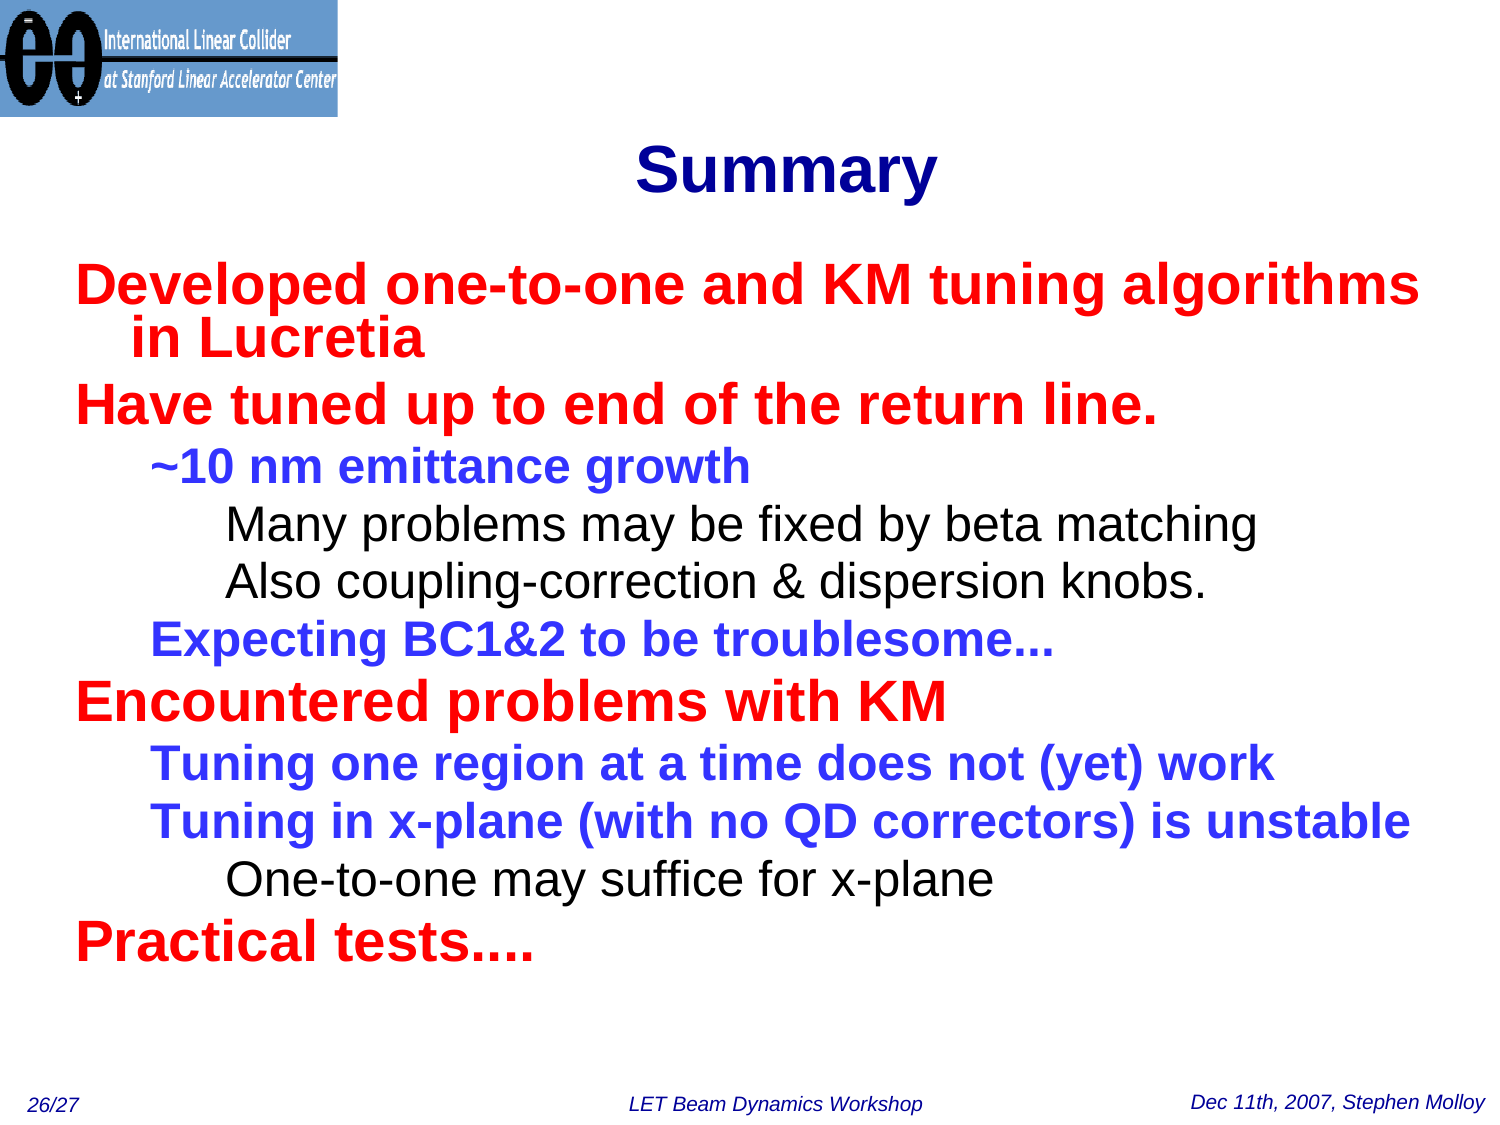

# Summary
Developed one-to-one and KM tuning algorithms in Lucretia
Have tuned up to end of the return line.
~10 nm emittance growth
Many problems may be fixed by beta matching
Also coupling-correction & dispersion knobs.
Expecting BC1&2 to be troublesome...
Encountered problems with KM
Tuning one region at a time does not (yet) work
Tuning in x-plane (with no QD correctors) is unstable
One-to-one may suffice for x-plane
Practical tests....